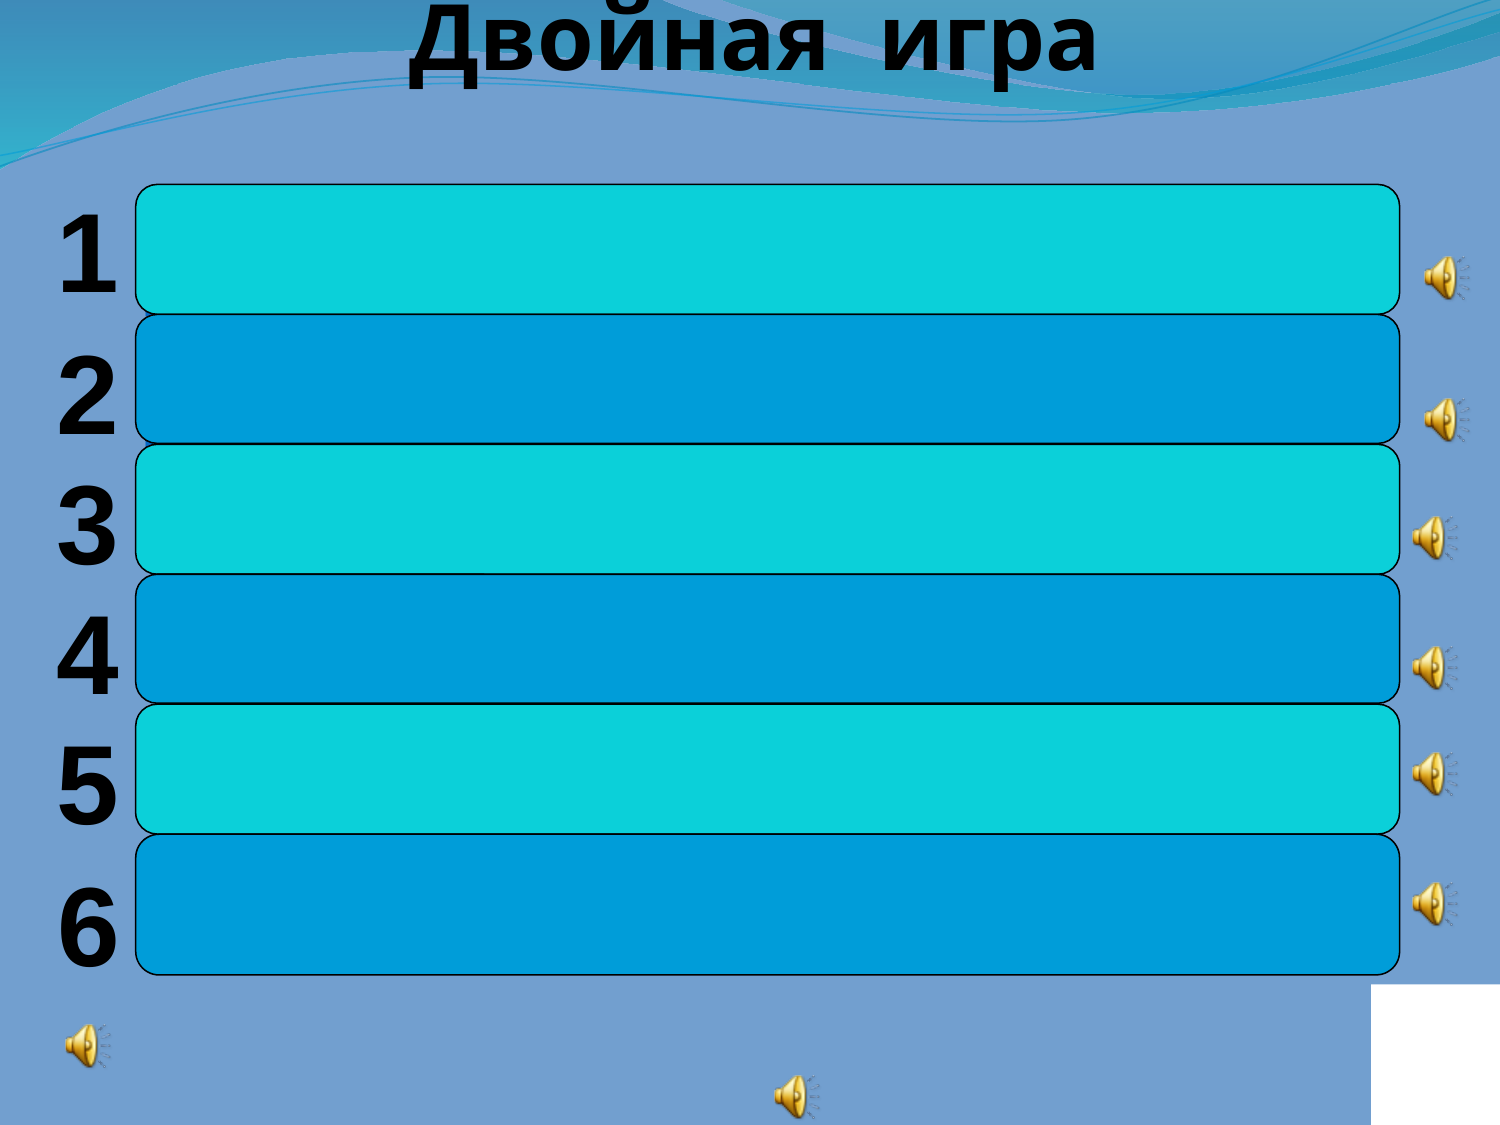

Двойная игра
1
Рост 23
Вес 14
Седина 9
Лысина 7
Талия 4
Мудрость (опыт) 1
2
3
4
5
6